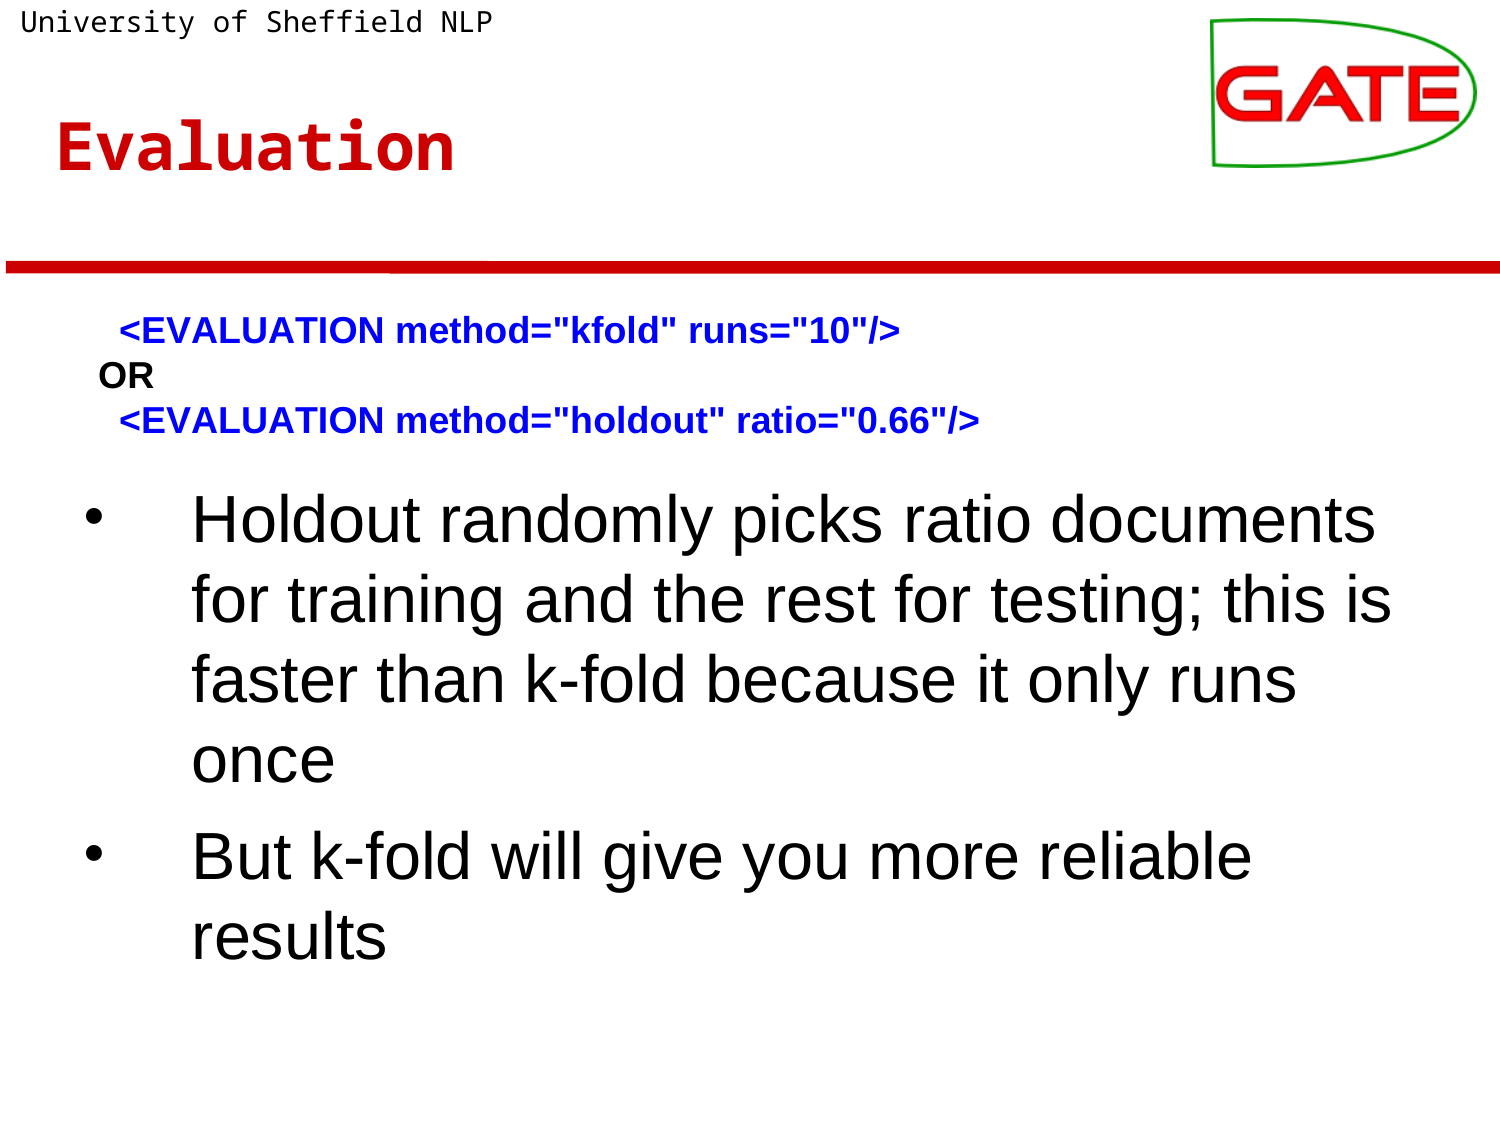

# Evaluation
 <EVALUATION method="kfold" runs="10"/>
OR
 <EVALUATION method="holdout" ratio="0.66"/>
Holdout randomly picks ratio documents for training and the rest for testing; this is faster than k-fold because it only runs once
But k-fold will give you more reliable results